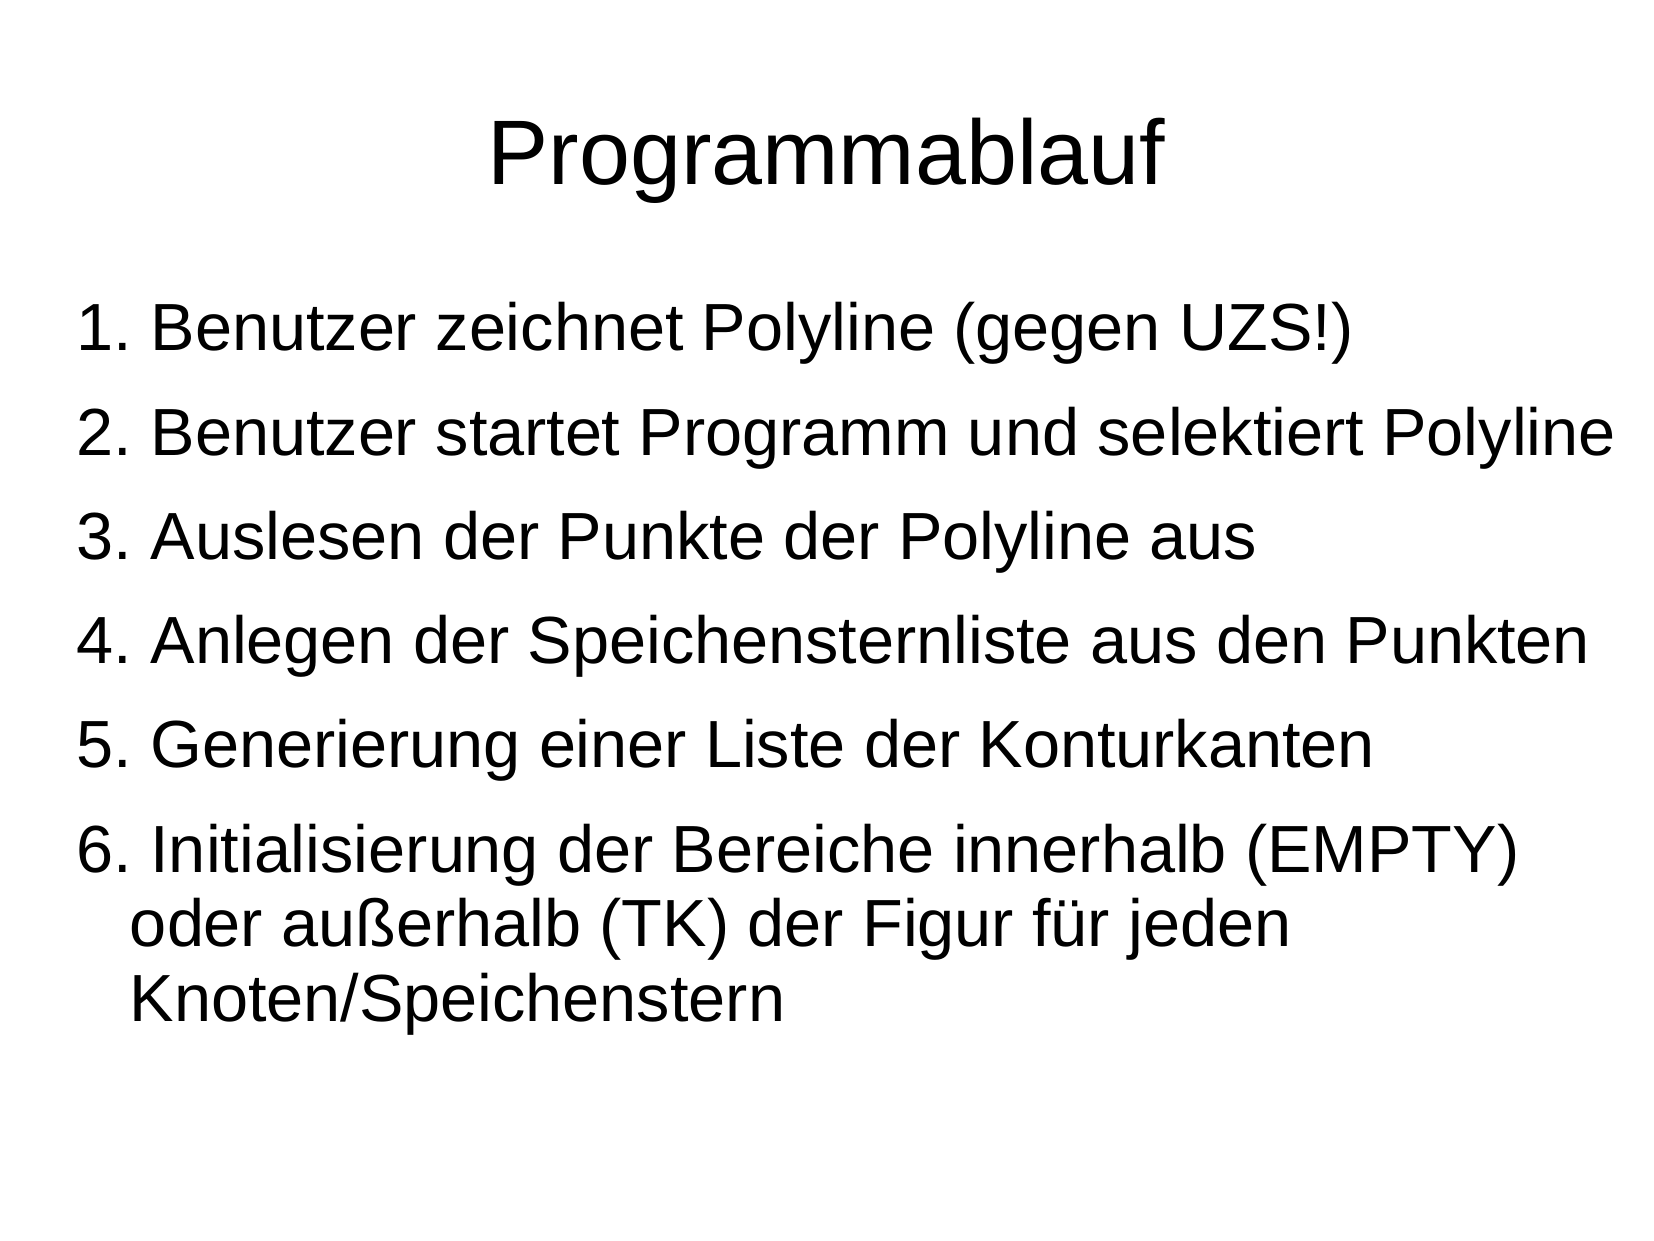

# Programmablauf
 Benutzer zeichnet Polyline (gegen UZS!)
 Benutzer startet Programm und selektiert Polyline
 Auslesen der Punkte der Polyline aus
 Anlegen der Speichensternliste aus den Punkten
 Generierung einer Liste der Konturkanten
 Initialisierung der Bereiche innerhalb (EMPTY) oder außerhalb (TK) der Figur für jeden
Knoten/Speichenstern